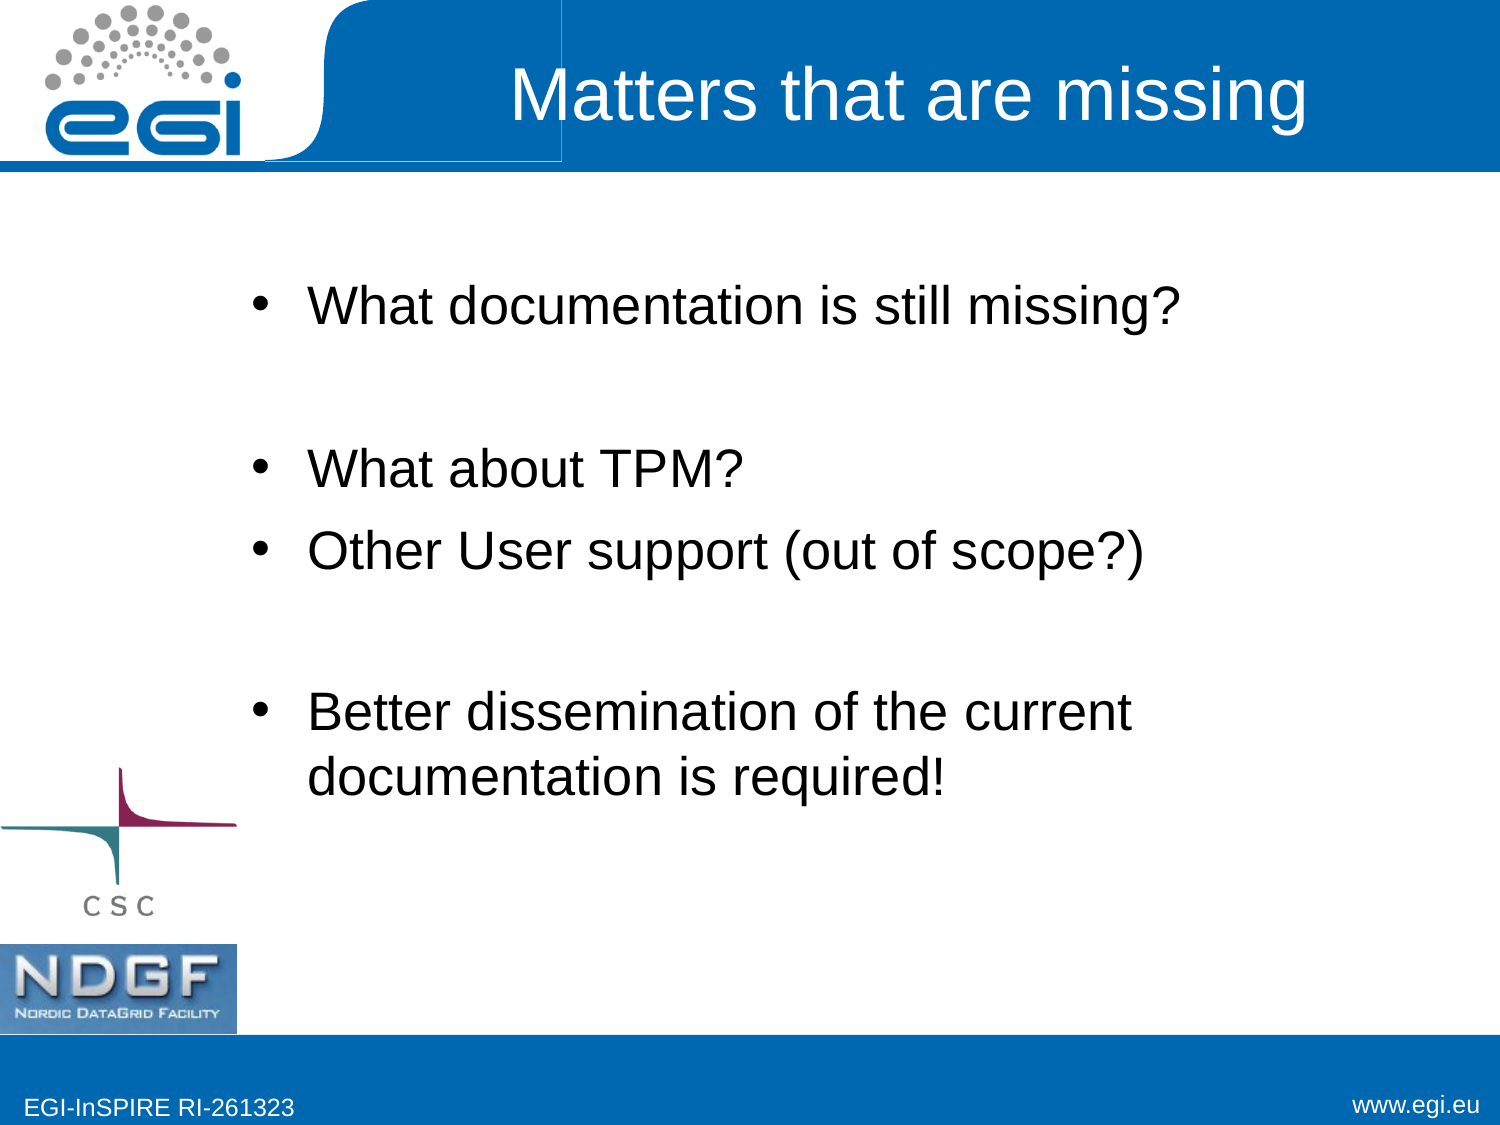

# Matters that are missing
What documentation is still missing?
What about TPM?
Other User support (out of scope?)
Better dissemination of the current documentation is required!